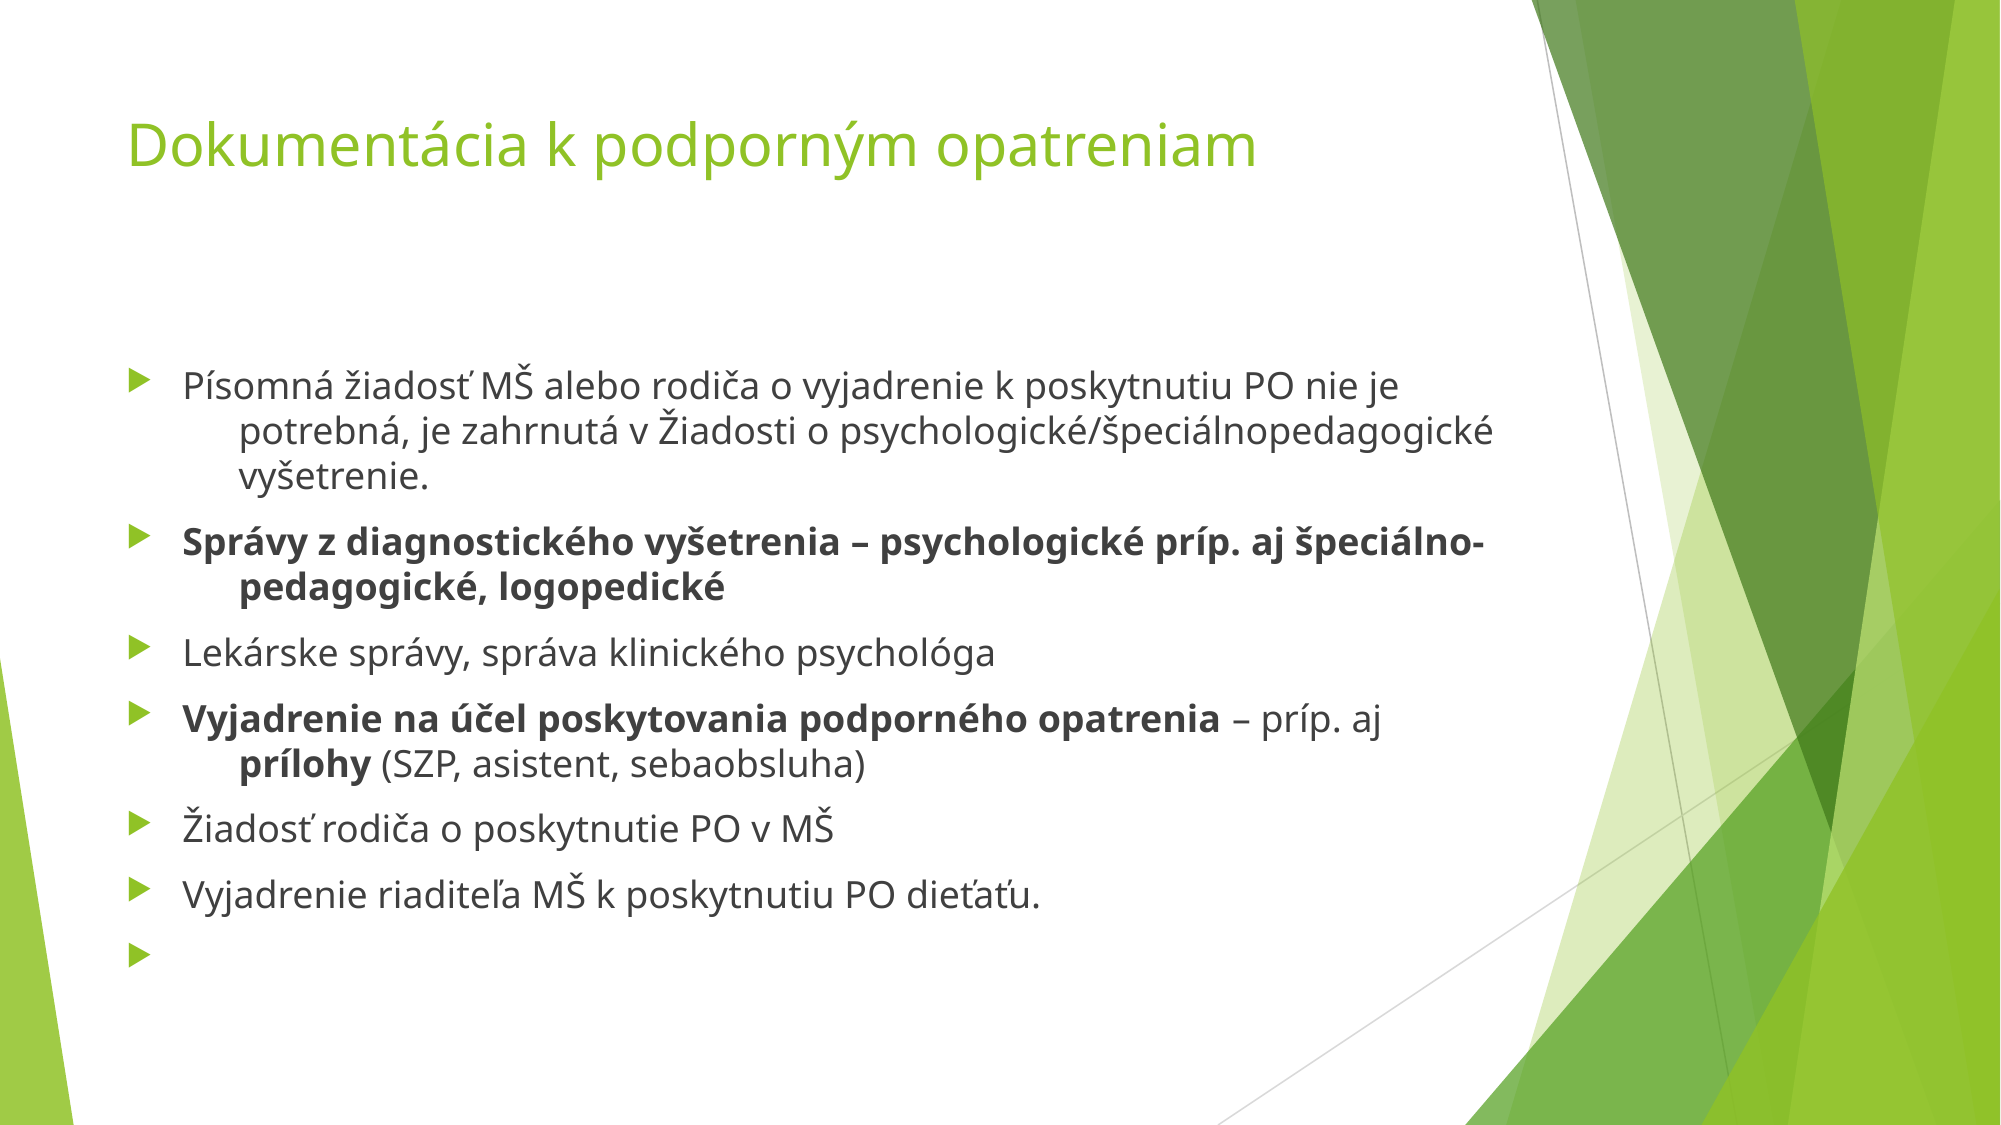

# Dokumentácia k podporným opatreniam
Písomná žiadosť MŠ alebo rodiča o vyjadrenie k poskytnutiu PO nie je potrebná, je zahrnutá v Žiadosti o psychologické/špeciálnopedagogické vyšetrenie.
Správy z diagnostického vyšetrenia – psychologické príp. aj špeciálno-pedagogické, logopedické
Lekárske správy, správa klinického psychológa
Vyjadrenie na účel poskytovania podporného opatrenia – príp. aj prílohy (SZP, asistent, sebaobsluha)
Žiadosť rodiča o poskytnutie PO v MŠ
Vyjadrenie riaditeľa MŠ k poskytnutiu PO dieťaťu.